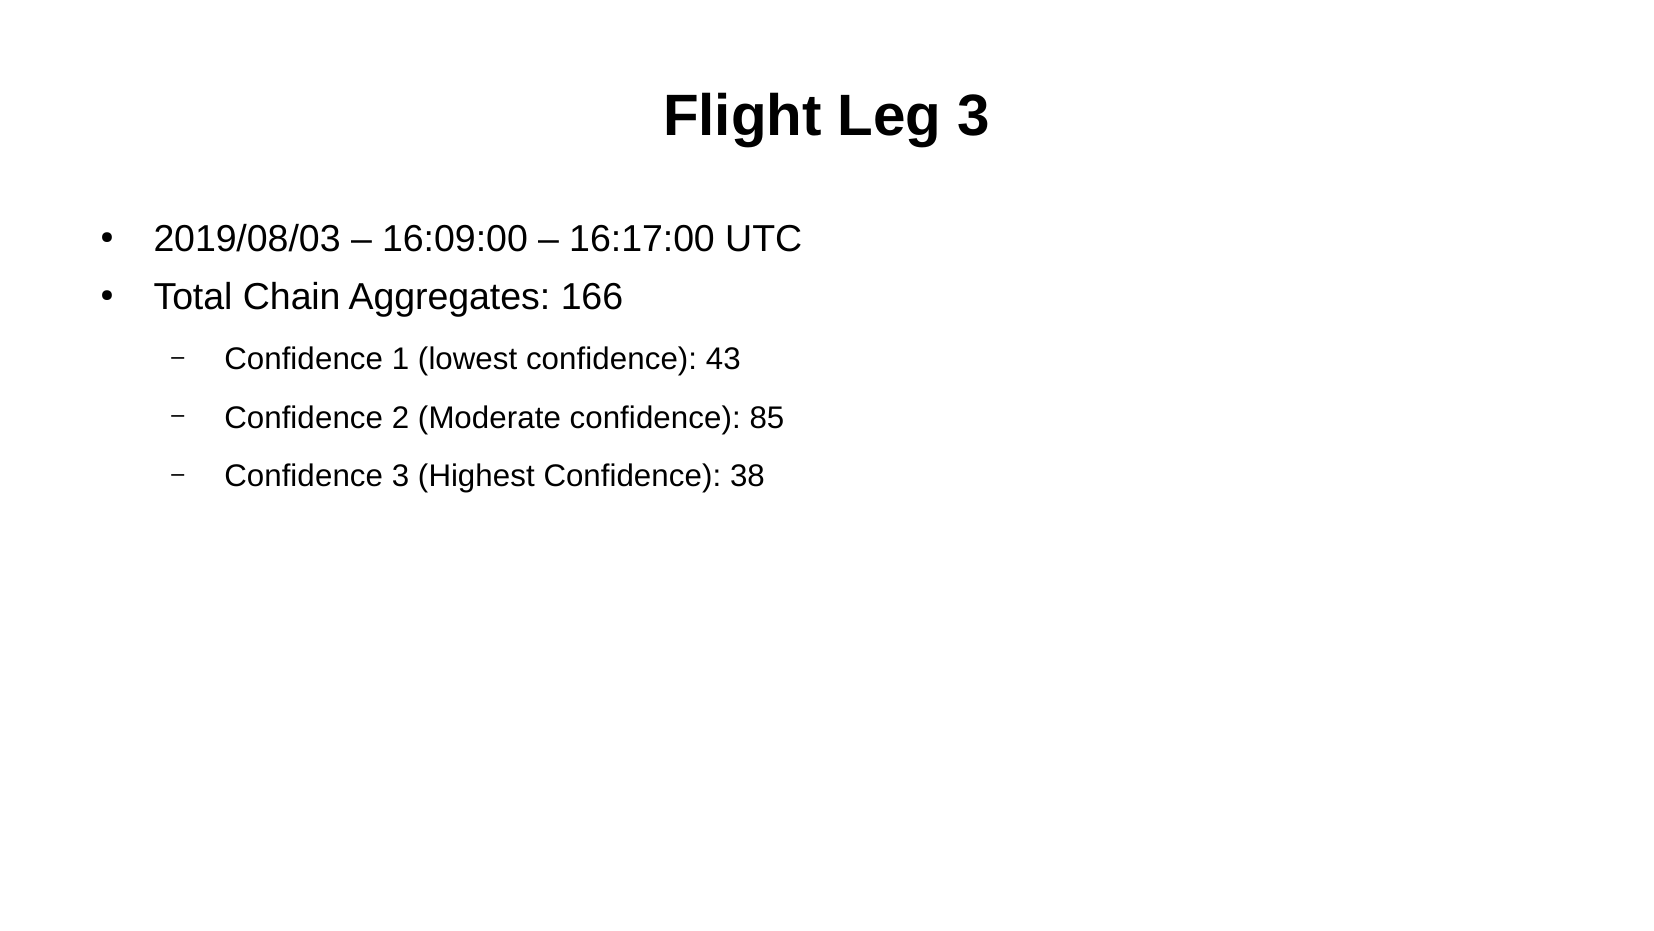

# Flight Leg 3
2019/08/03 – 16:09:00 – 16:17:00 UTC
Total Chain Aggregates: 166
Confidence 1 (lowest confidence): 43
Confidence 2 (Moderate confidence): 85
Confidence 3 (Highest Confidence): 38